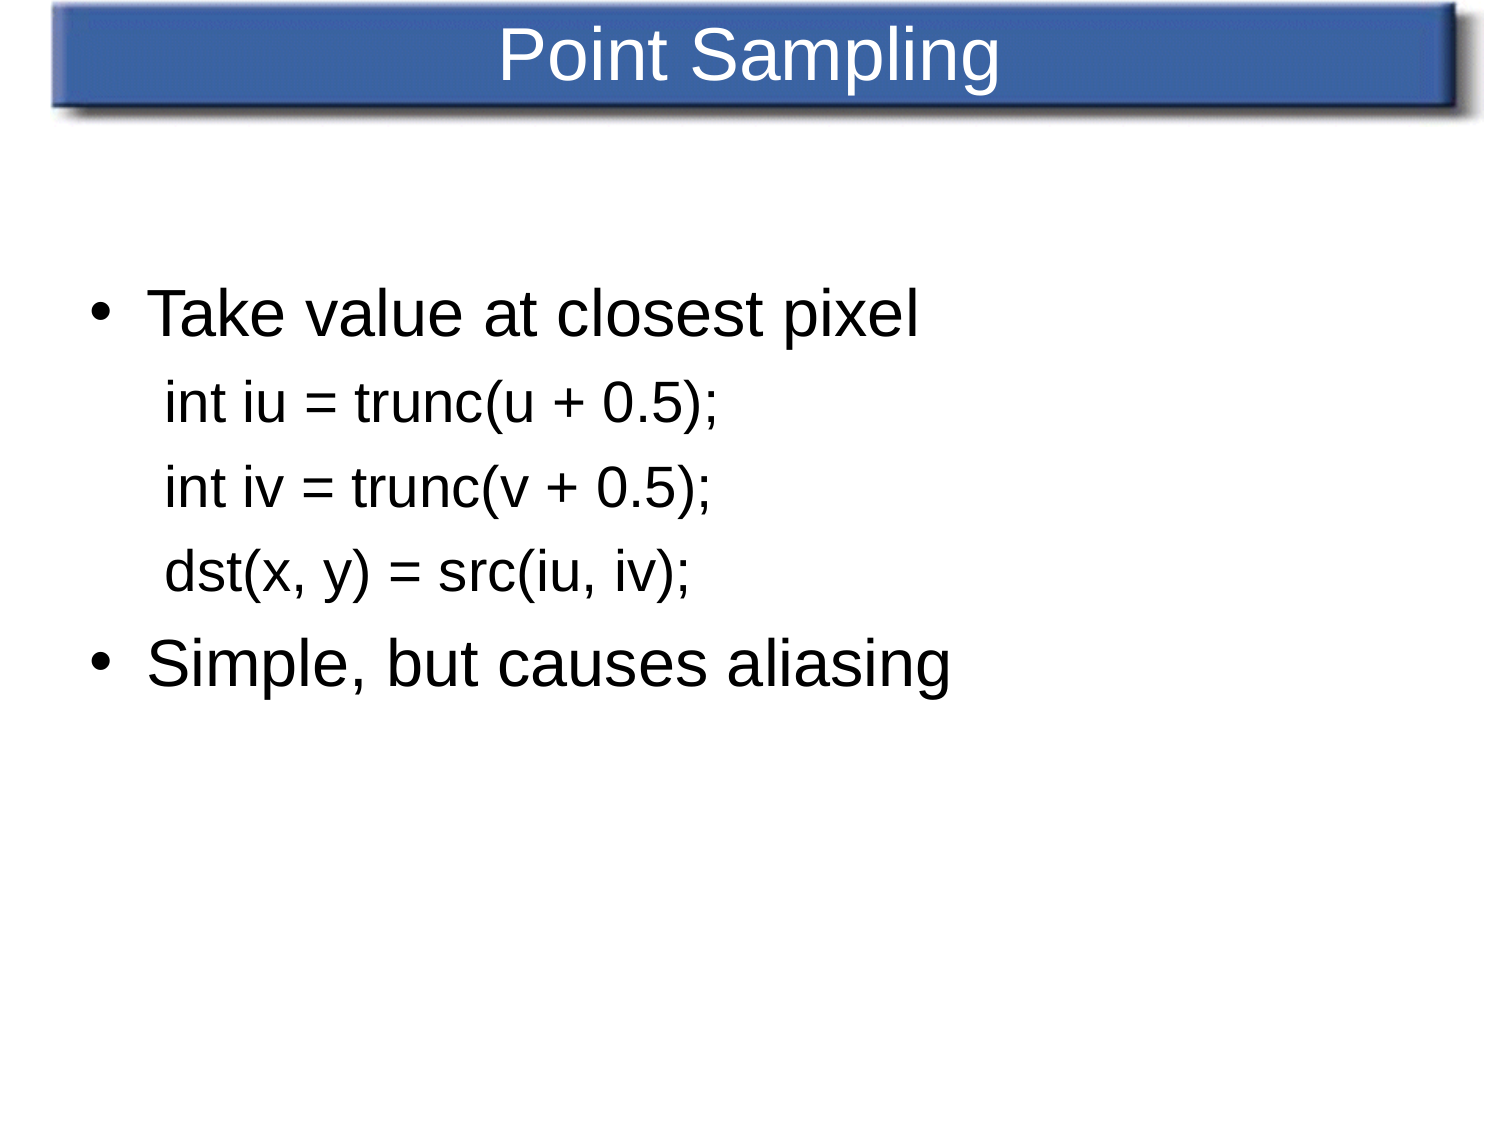

# Point Sampling
Take value at closest pixel
int iu = trunc(u + 0.5);
int iv = trunc(v + 0.5);
dst(x, y) = src(iu, iv);
Simple, but causes aliasing